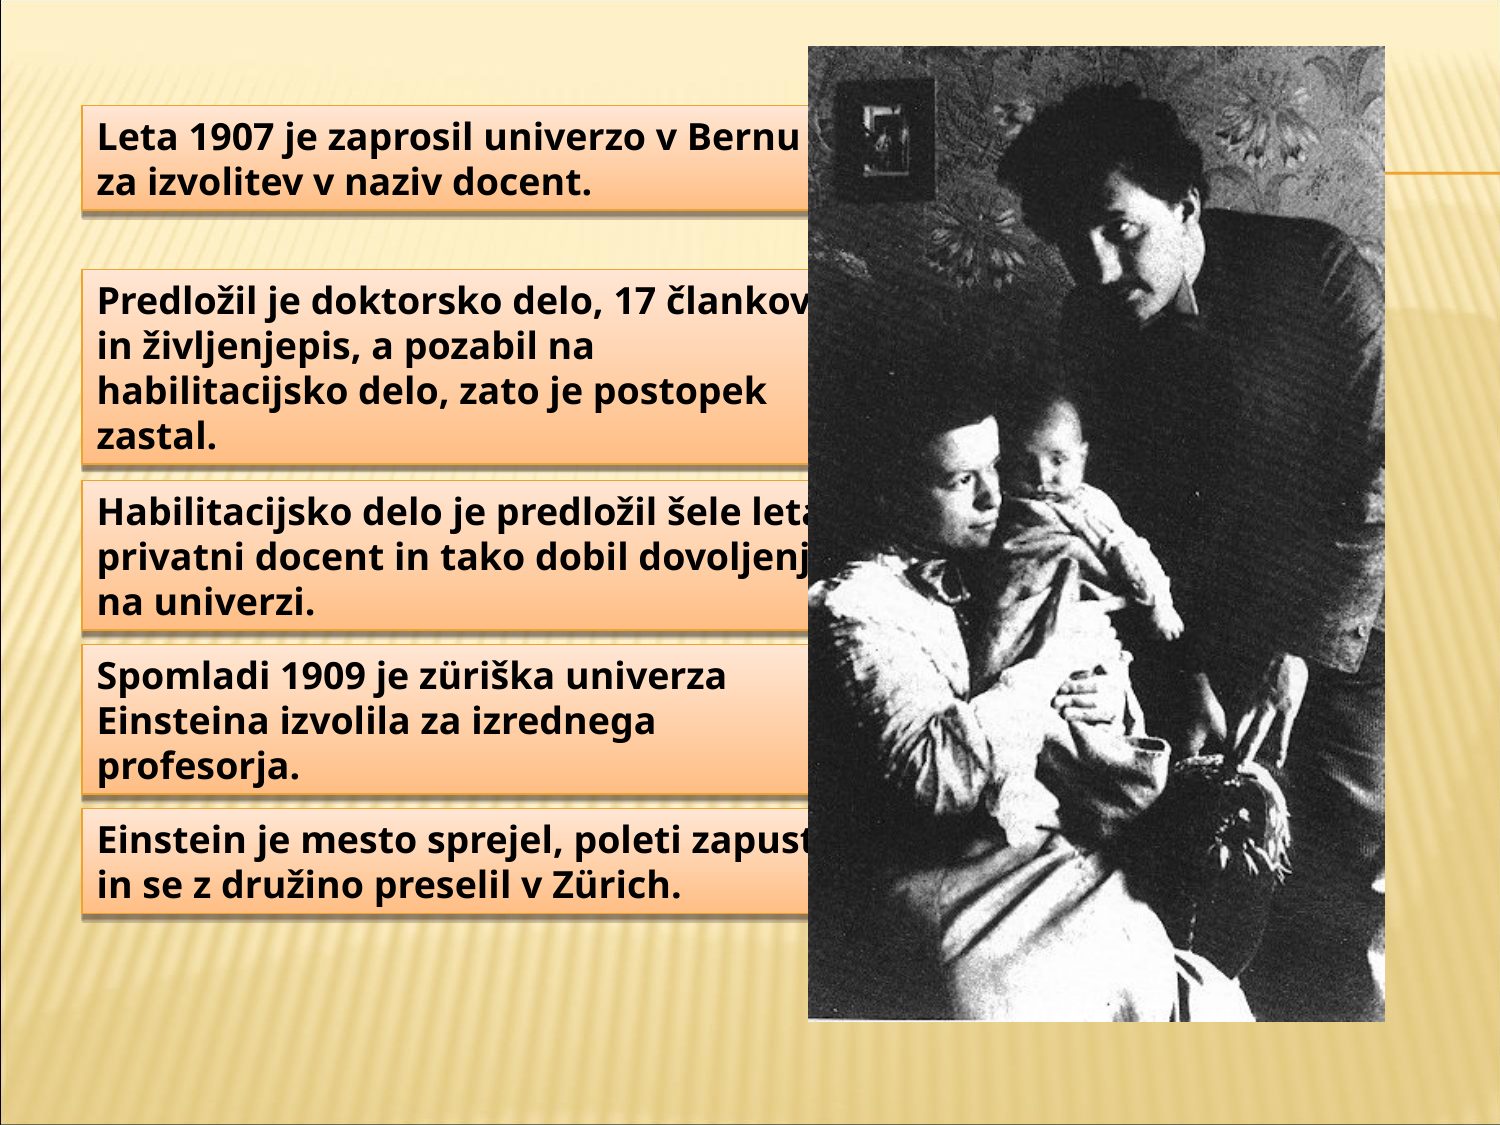

Leta 1907 je zaprosil univerzo v Bernu za izvolitev v naziv docent.
Predložil je doktorsko delo, 17 člankov in življenjepis, a pozabil na habilitacijsko delo, zato je postopek zastal.
Habilitacijsko delo je predložil šele leta 1908, postal privatni docent in tako dobil dovoljenje da predava na univerzi.
Spomladi 1909 je züriška univerza Einsteina izvolila za izrednega profesorja.
Einstein je mesto sprejel, poleti zapustil patentni urad in se z družino preselil v Zürich.